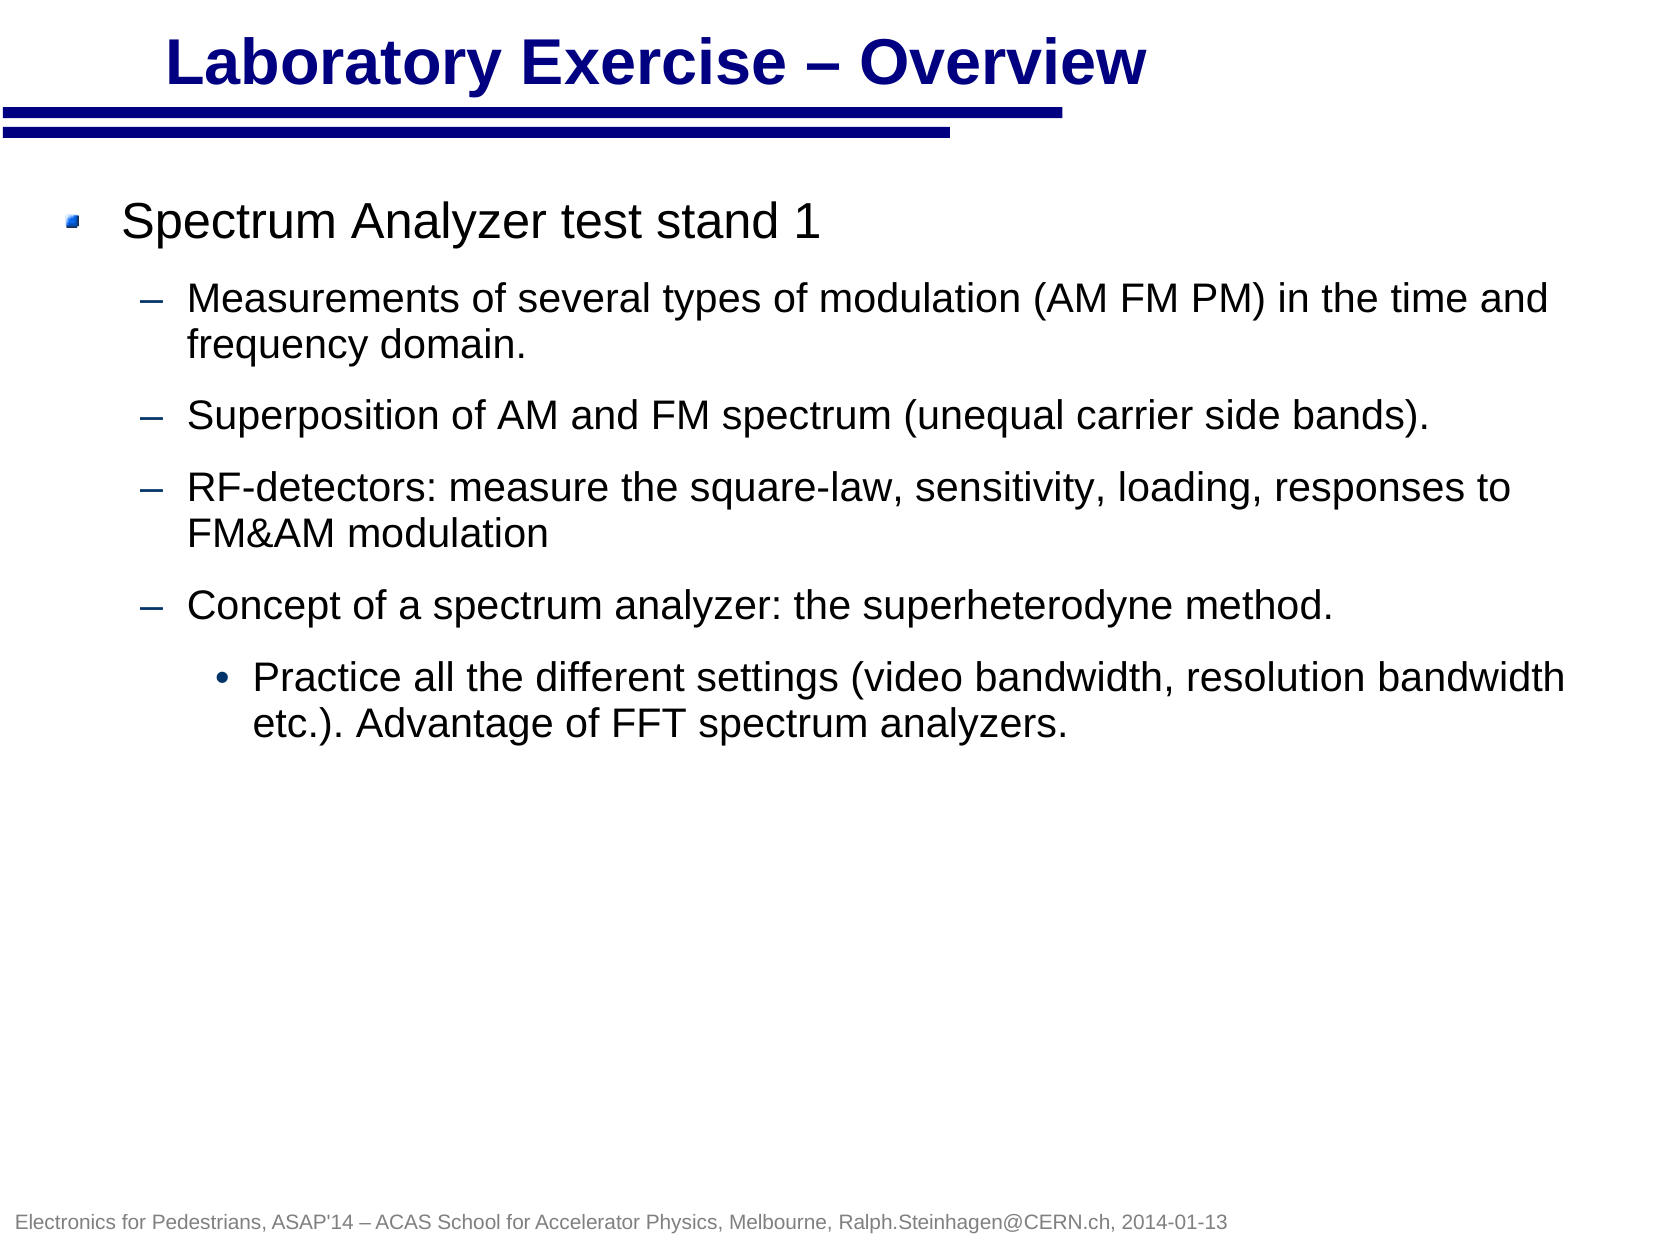

# Laboratory Exercise – Overview
Spectrum Analyzer test stand 1
Measurements of several types of modulation (AM FM PM) in the time and frequency domain.
Superposition of AM and FM spectrum (unequal carrier side bands).
RF-detectors: measure the square-law, sensitivity, loading, responses to FM&AM modulation
Concept of a spectrum analyzer: the superheterodyne method.
Practice all the different settings (video bandwidth, resolution bandwidth etc.). Advantage of FFT spectrum analyzers.